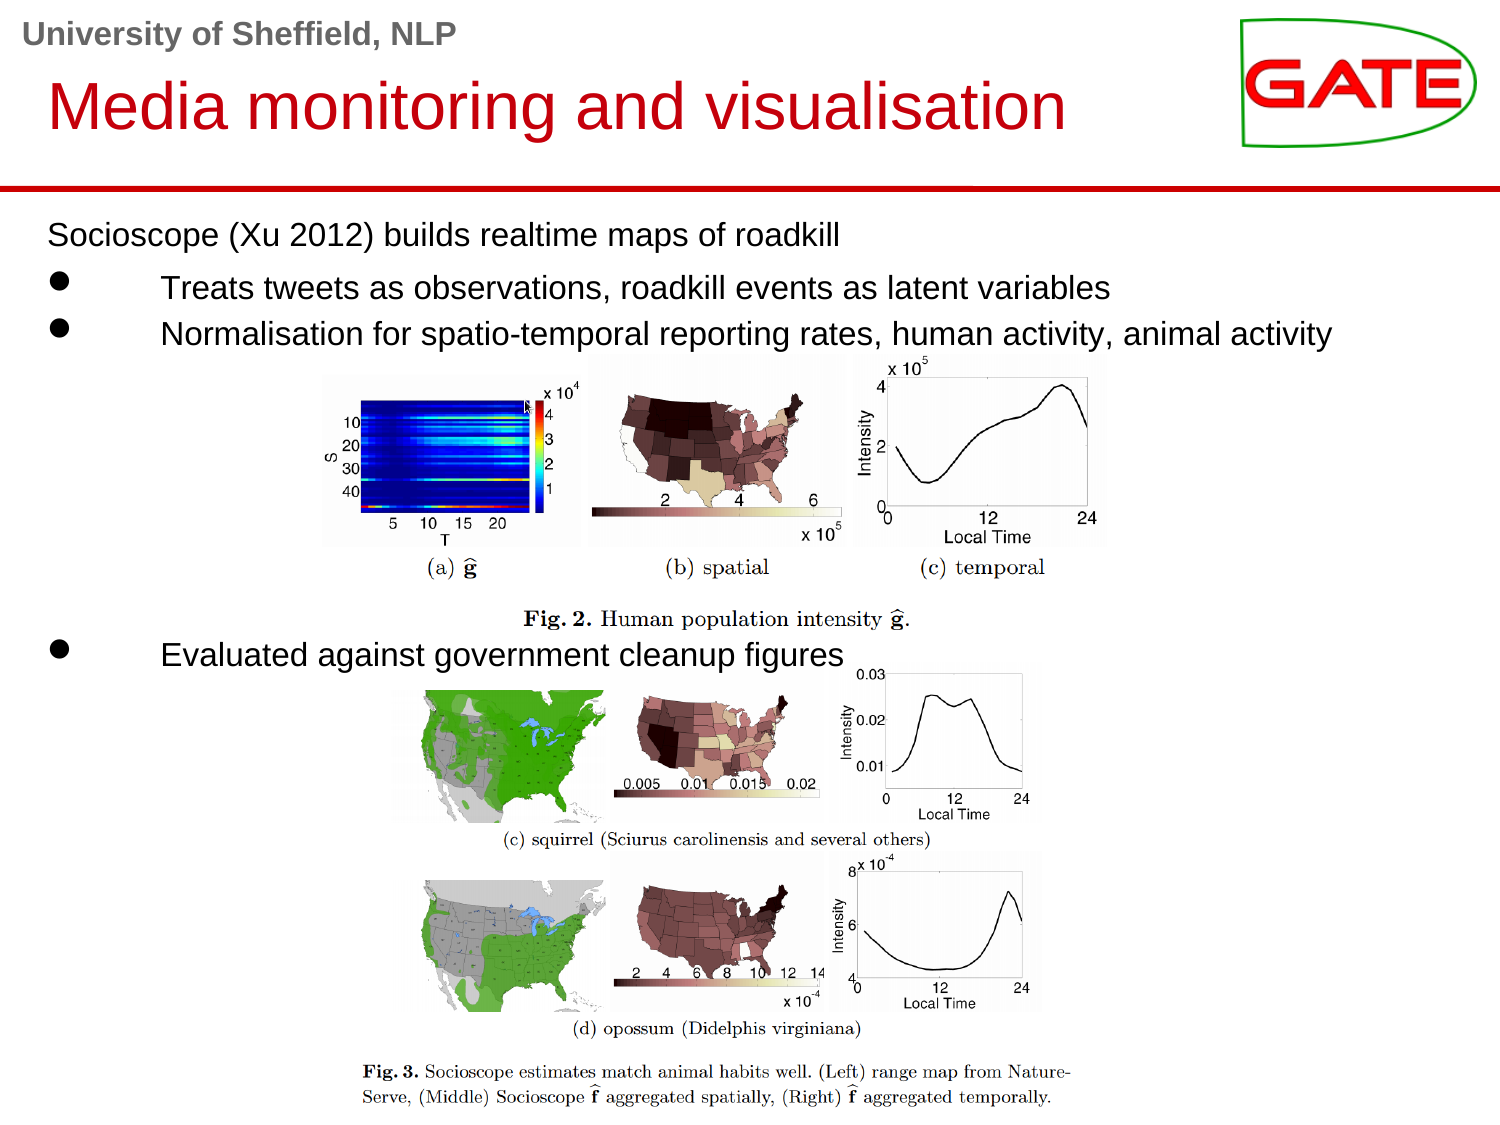

Media monitoring and visualisation
Socioscope (Xu 2012) builds realtime maps of roadkill
Treats tweets as observations, roadkill events as latent variables
Normalisation for spatio-temporal reporting rates, human activity, animal activity
Evaluated against government cleanup figures